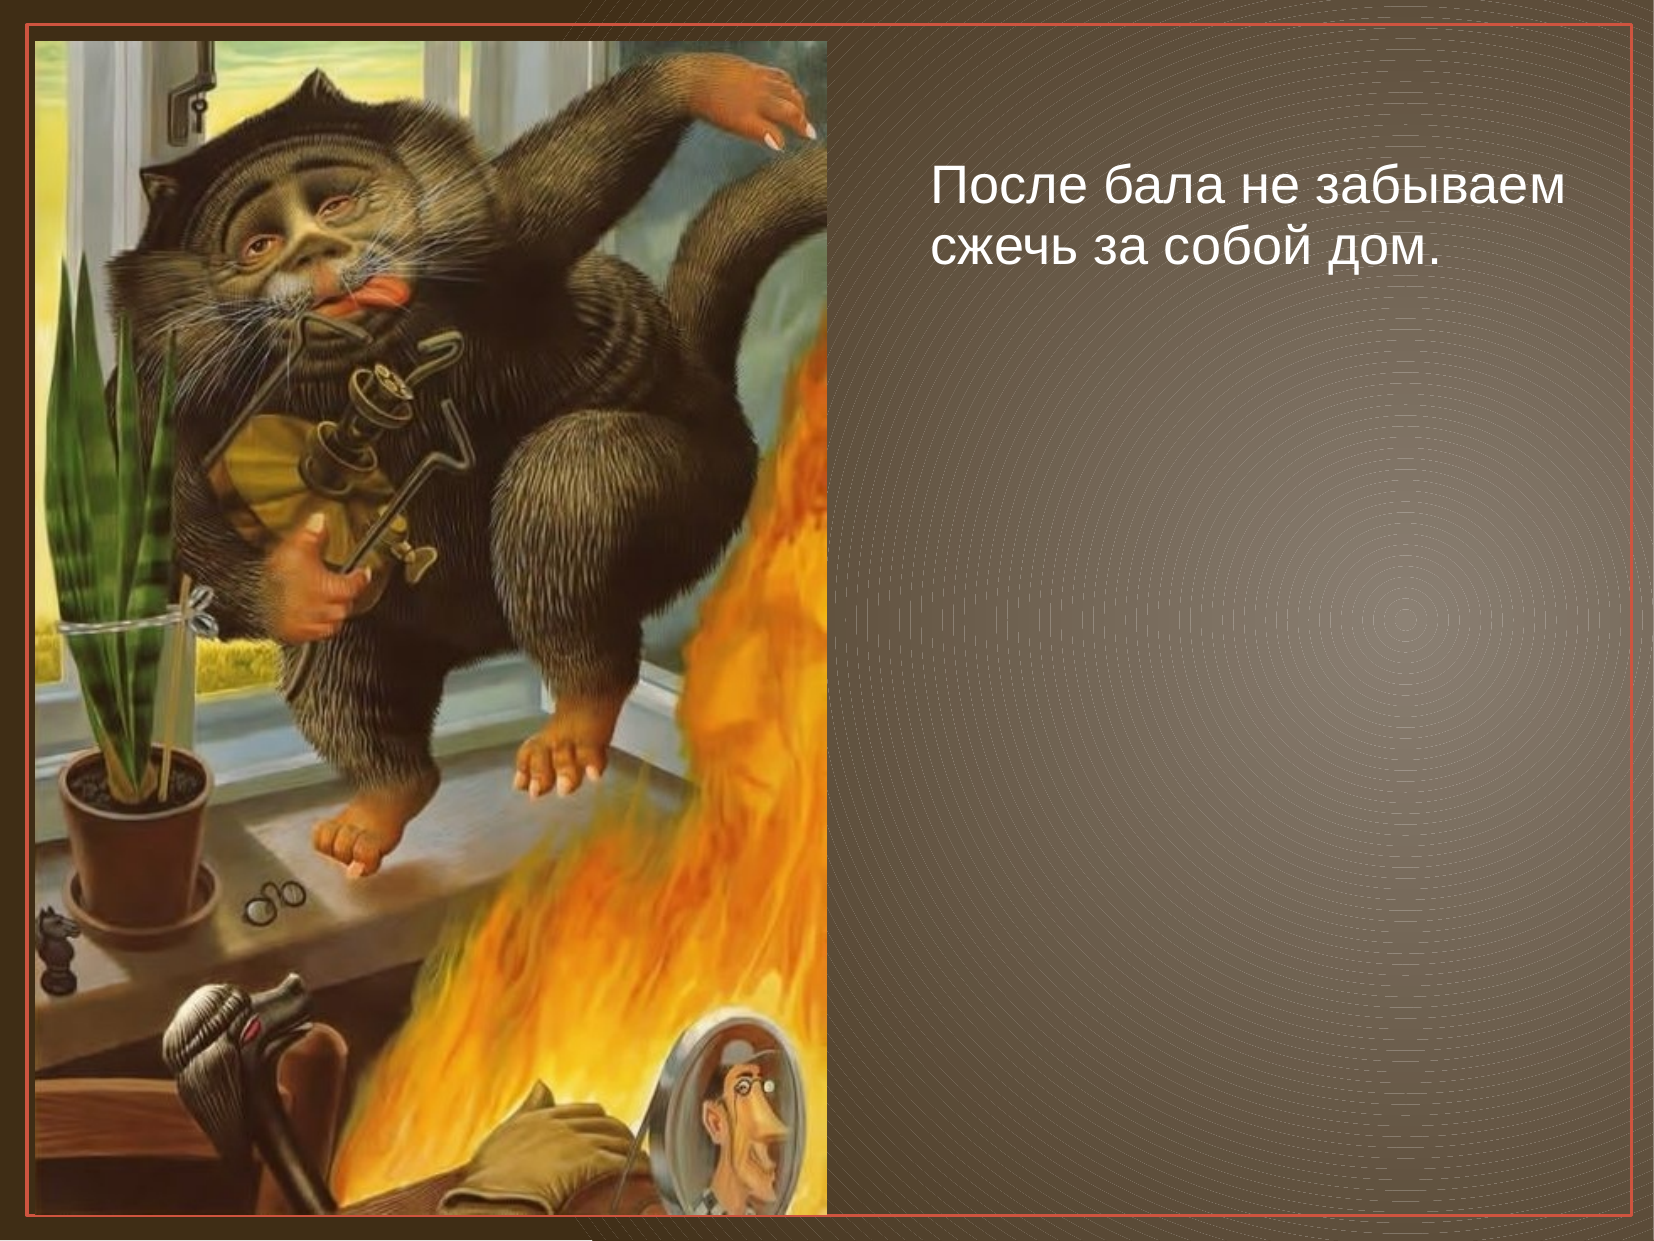

После бала не забываем сжечь за собой дом.